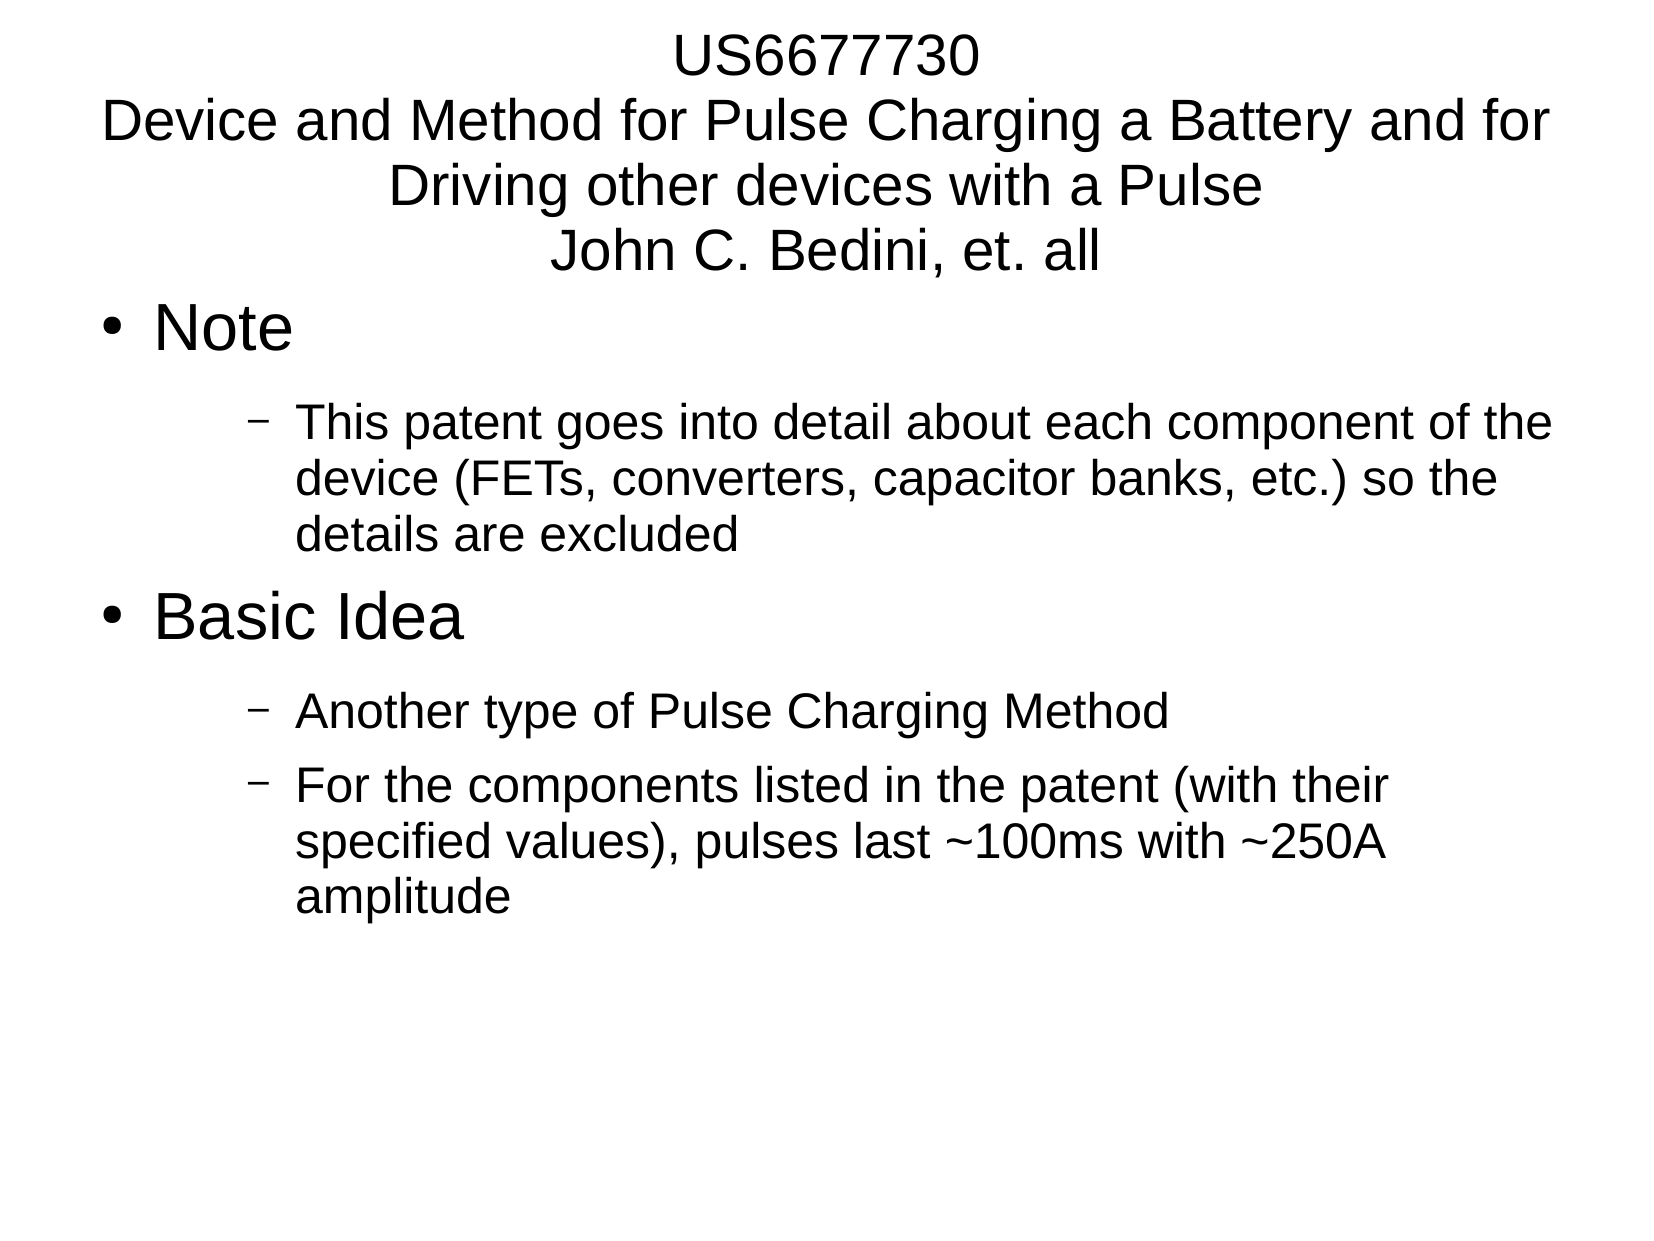

# US6677730 Device and Method for Pulse Charging a Battery and for Driving other devices with a Pulse John C. Bedini, et. all
Note
This patent goes into detail about each component of the device (FETs, converters, capacitor banks, etc.) so the details are excluded
Basic Idea
Another type of Pulse Charging Method
For the components listed in the patent (with their specified values), pulses last ~100ms with ~250A amplitude